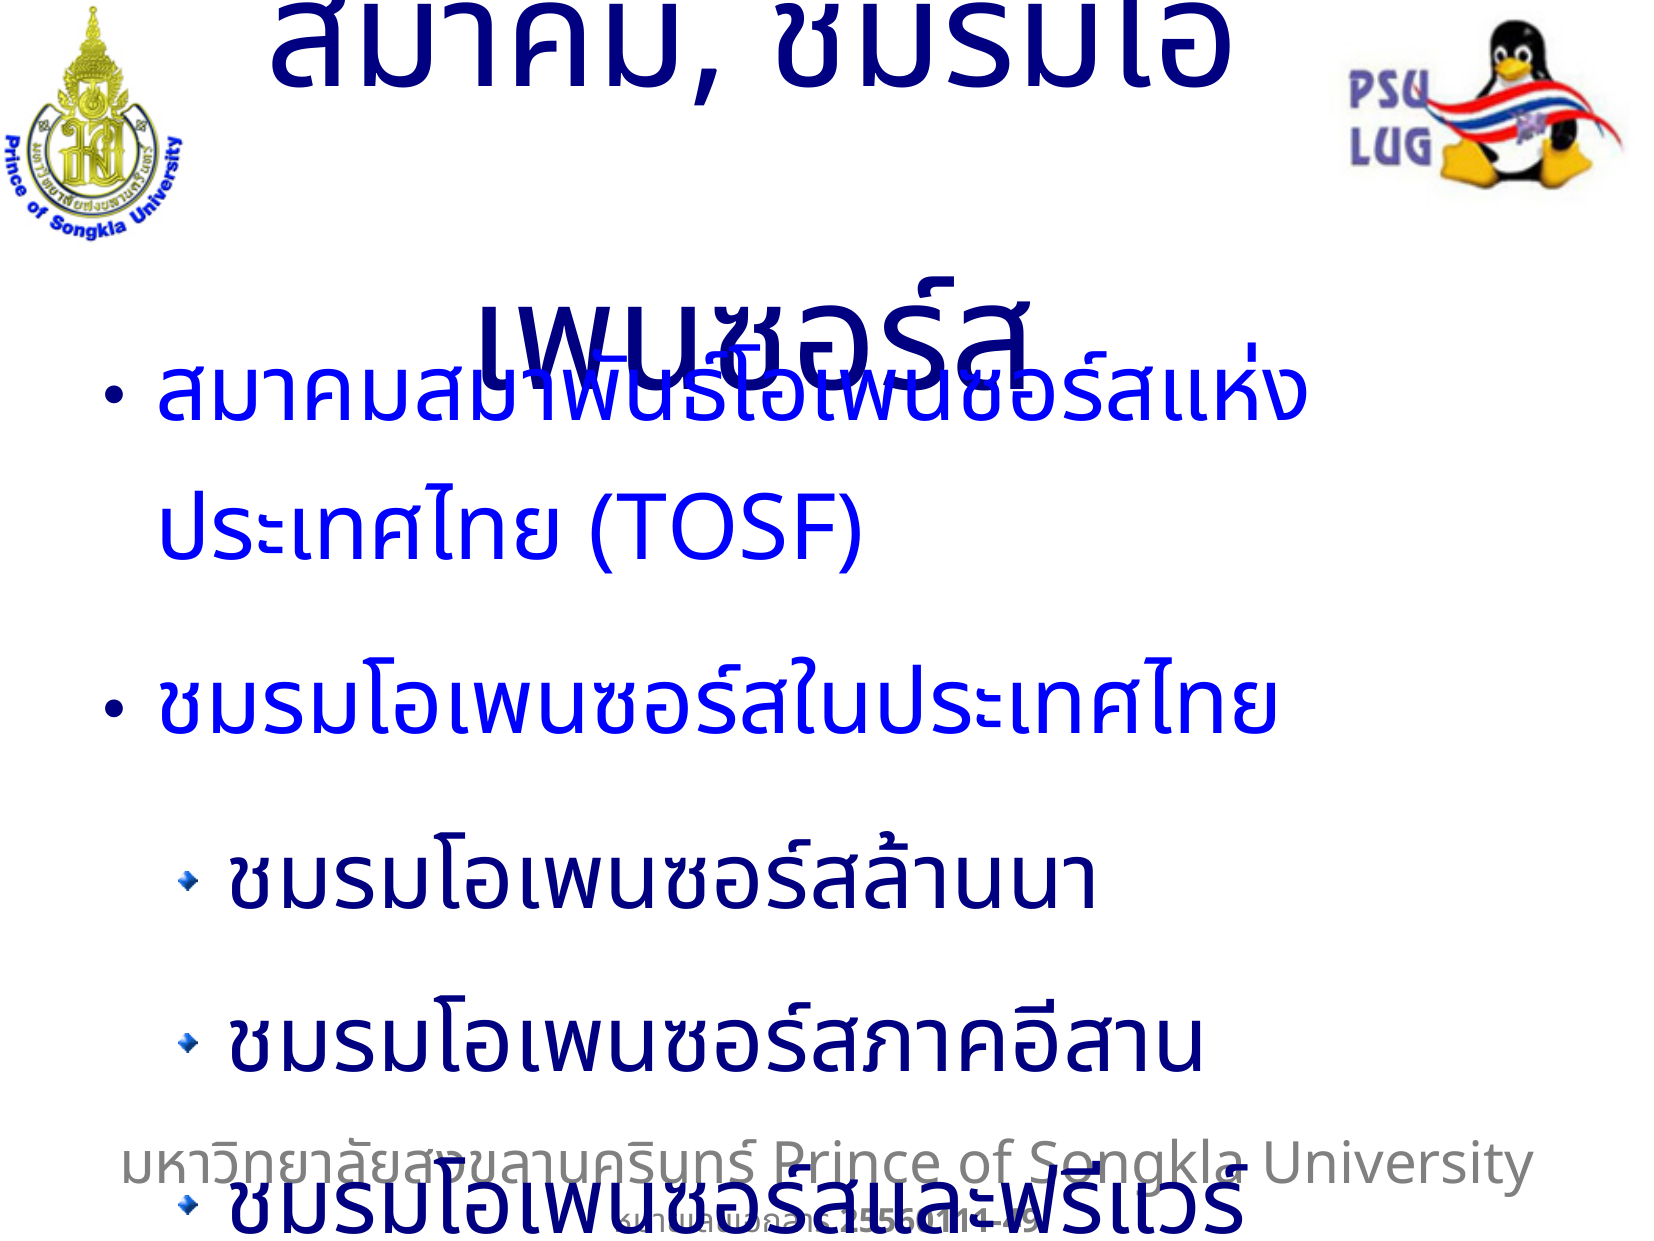

# สมาคม, ชมรมโอเพนซอร์ส
สมาคมสมาพันธ์โอเพนซอร์สแห่งประเทศไทย (TOSF)
ชมรมโอเพนซอร์สในประเทศไทย
ชมรมโอเพนซอร์สล้านนา
ชมรมโอเพนซอร์สภาคอีสาน
ชมรมโอเพนซอร์สและฟรีแวร์มหาวิทยาลัยสงขลานครินทร์